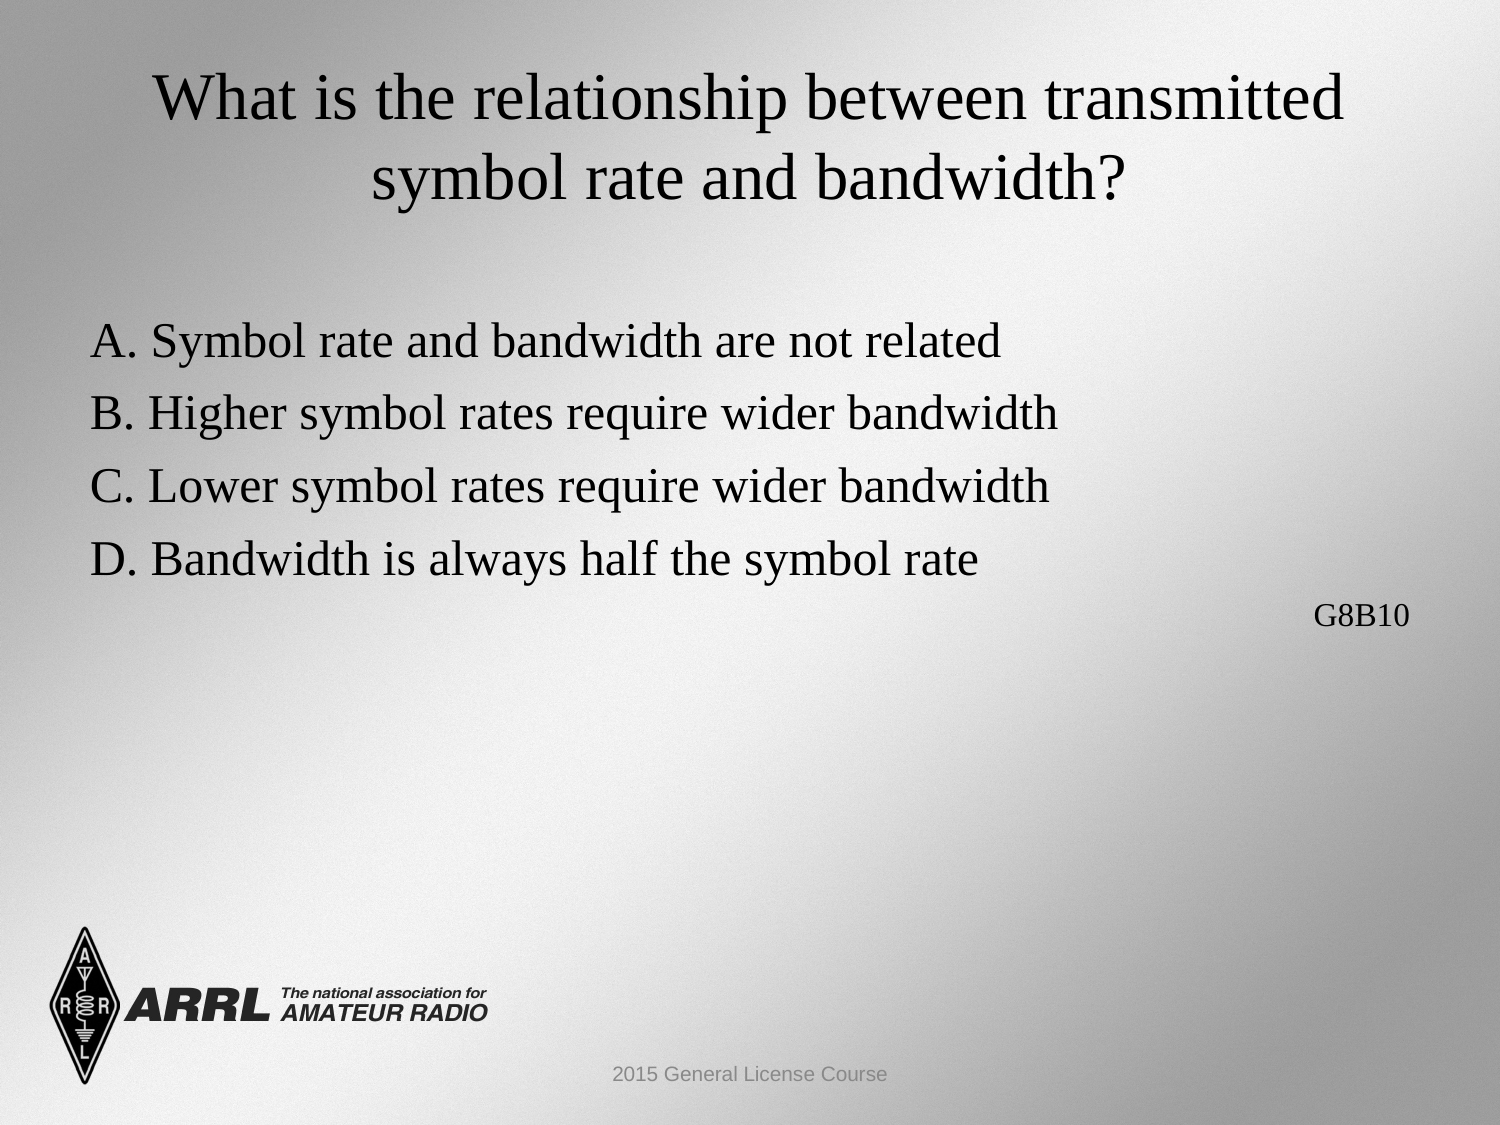

# What is the relationship between transmitted symbol rate and bandwidth?
A. Symbol rate and bandwidth are not related
B. Higher symbol rates require wider bandwidth
C. Lower symbol rates require wider bandwidth
D. Bandwidth is always half the symbol rate
 G8B10
2015 General License Course